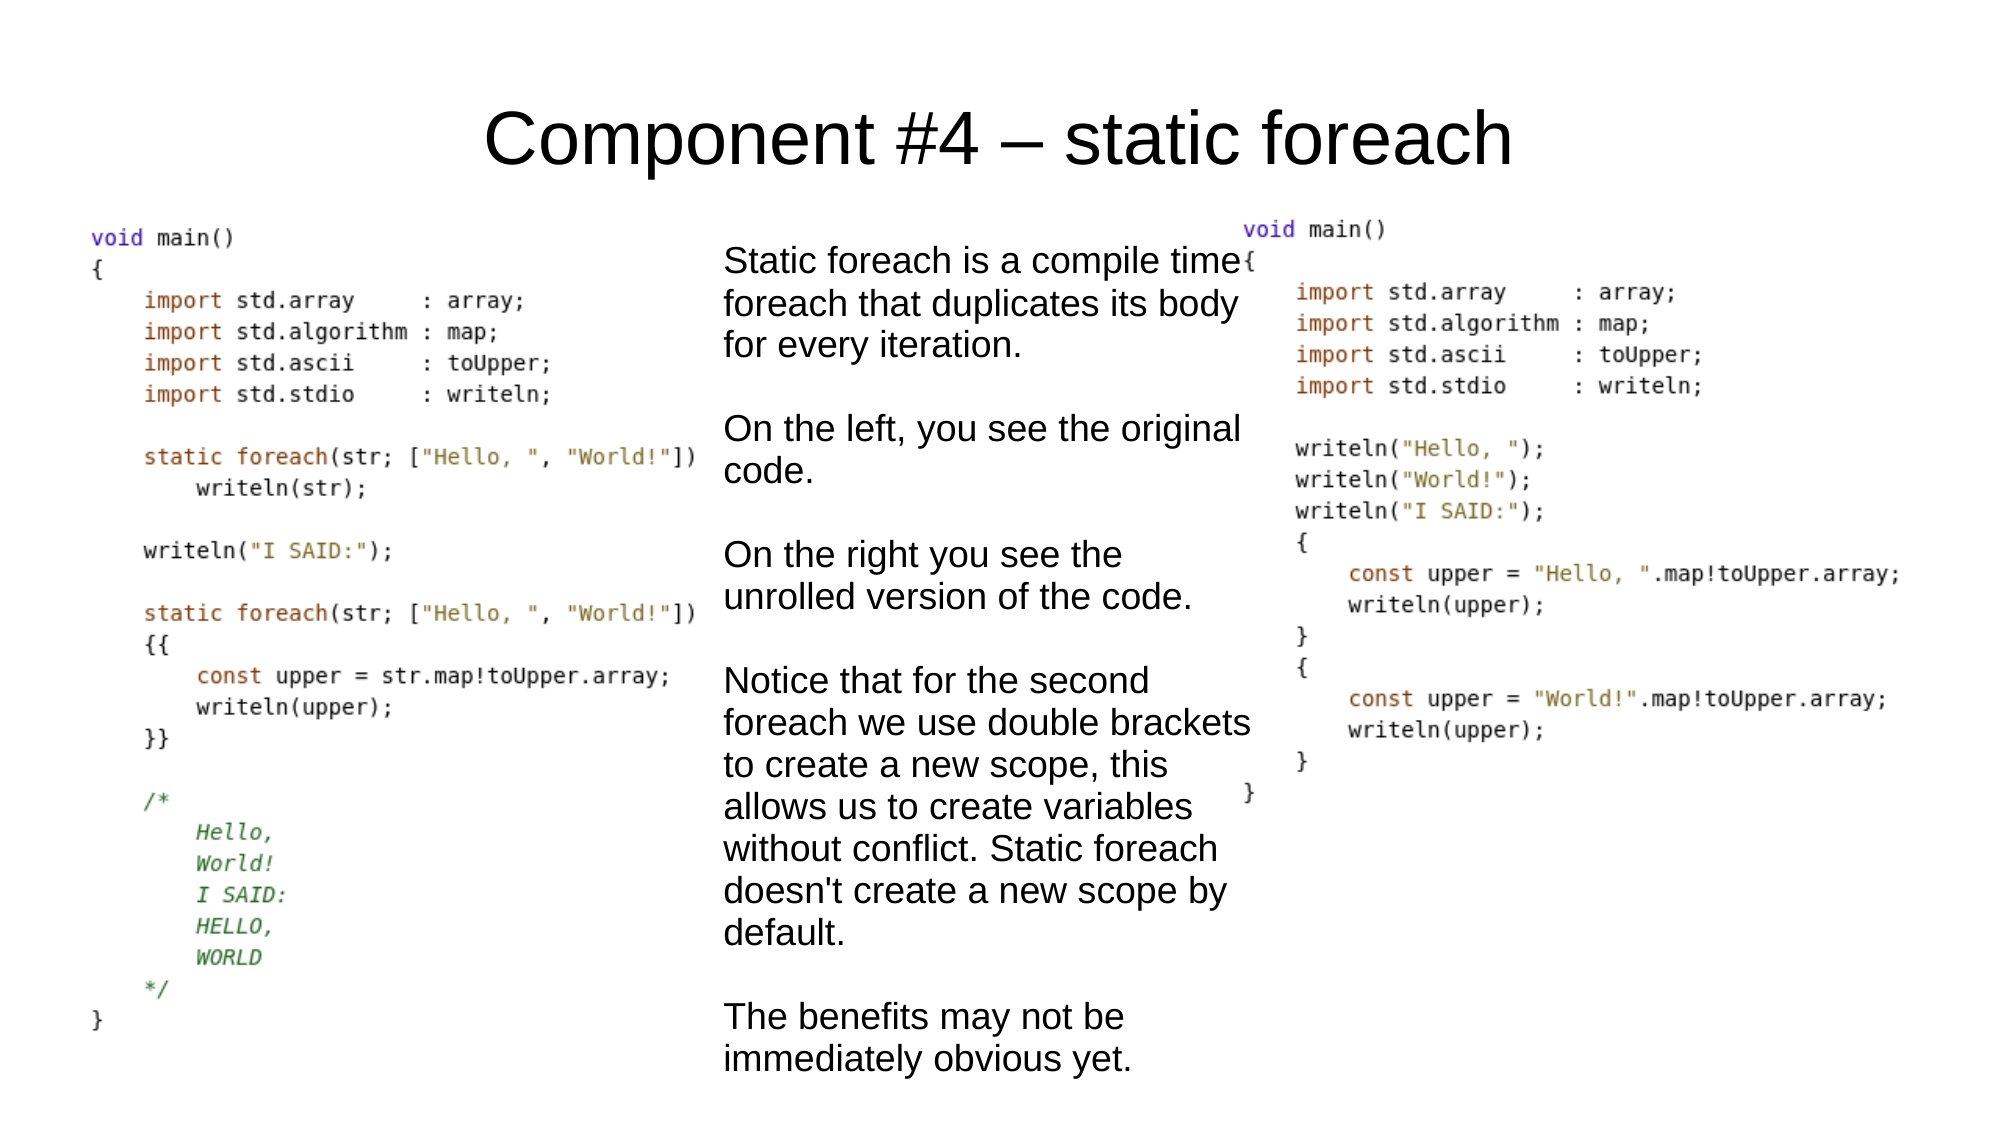

# Component #4 – static foreach
Static foreach is a compile time foreach that duplicates its body for every iteration.
On the left, you see the original code.
On the right you see the unrolled version of the code.
Notice that for the second foreach we use double brackets to create a new scope, this allows us to create variables without conflict. Static foreach doesn't create a new scope by default.
The benefits may not be immediately obvious yet.